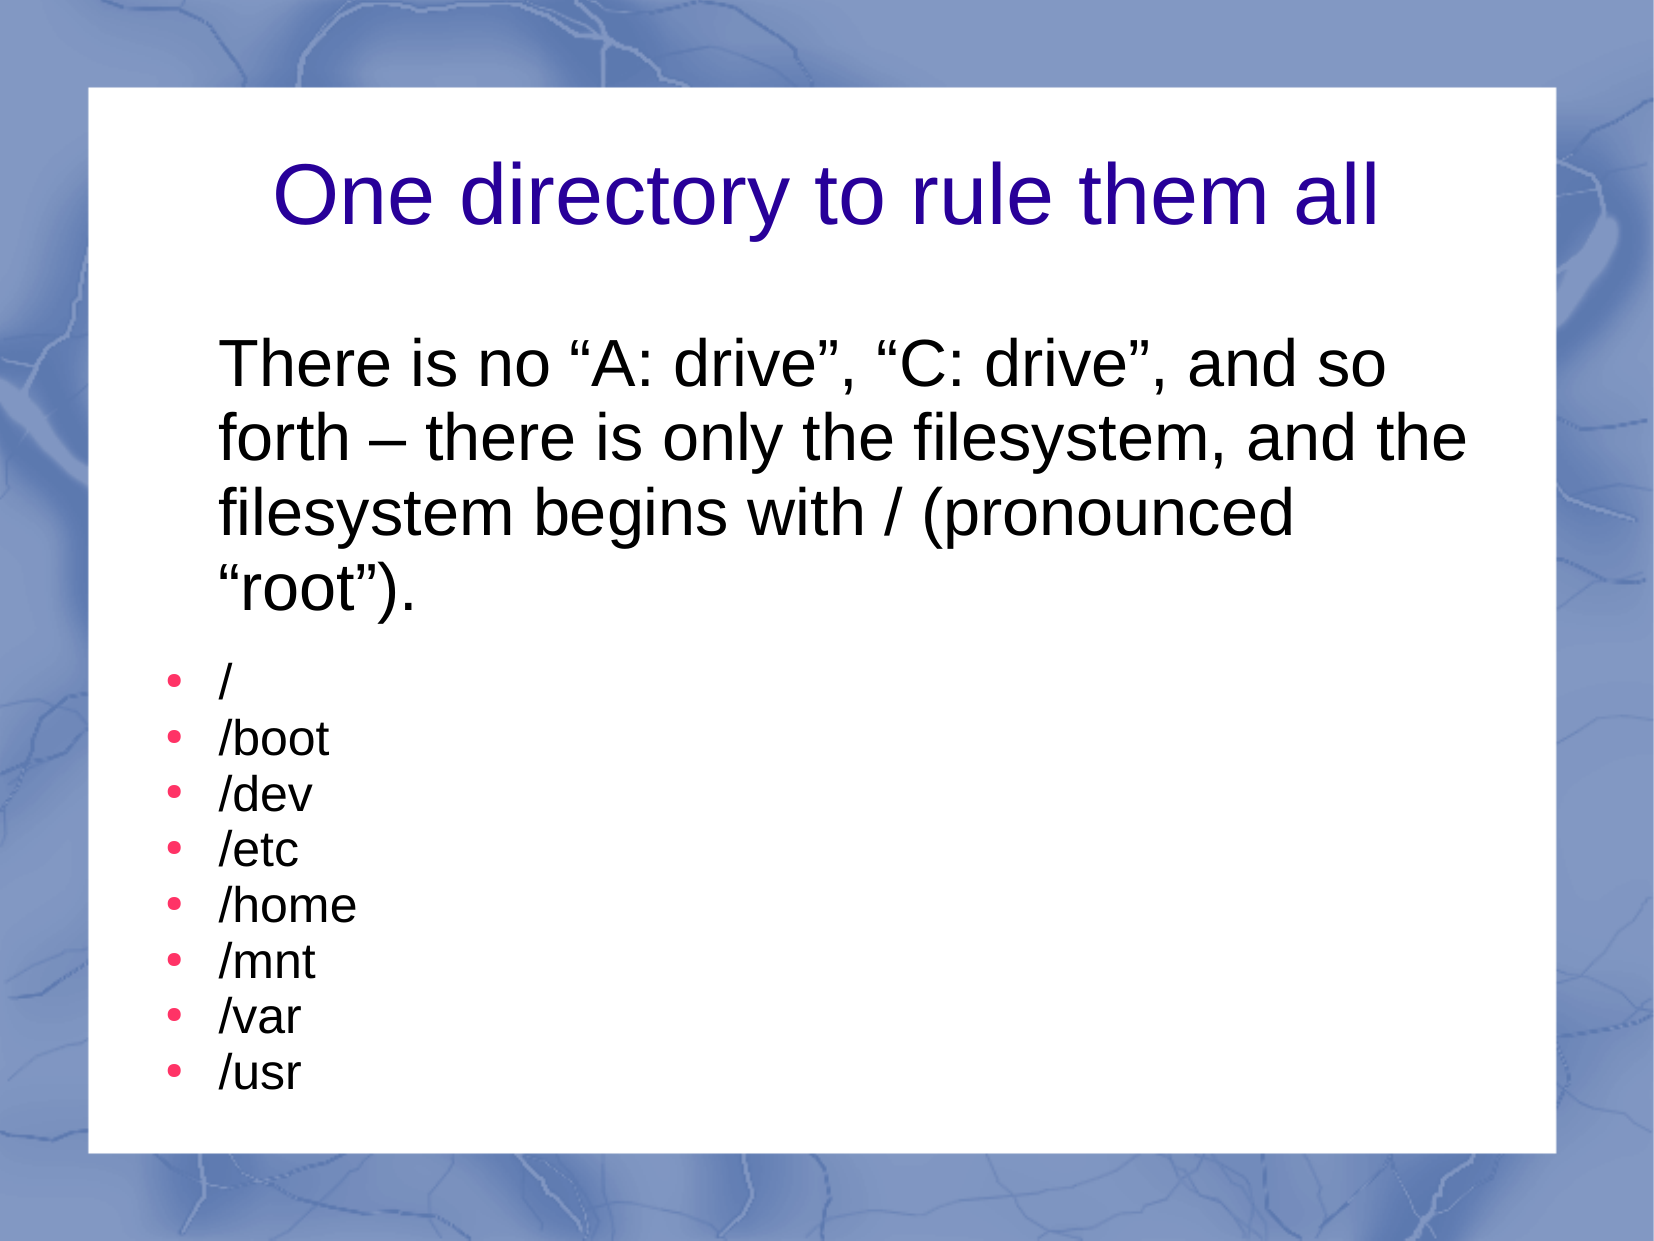

# One directory to rule them all
There is no “A: drive”, “C: drive”, and so forth – there is only the filesystem, and the filesystem begins with / (pronounced “root”).
/
/boot
/dev
/etc
/home
/mnt
/var
/usr